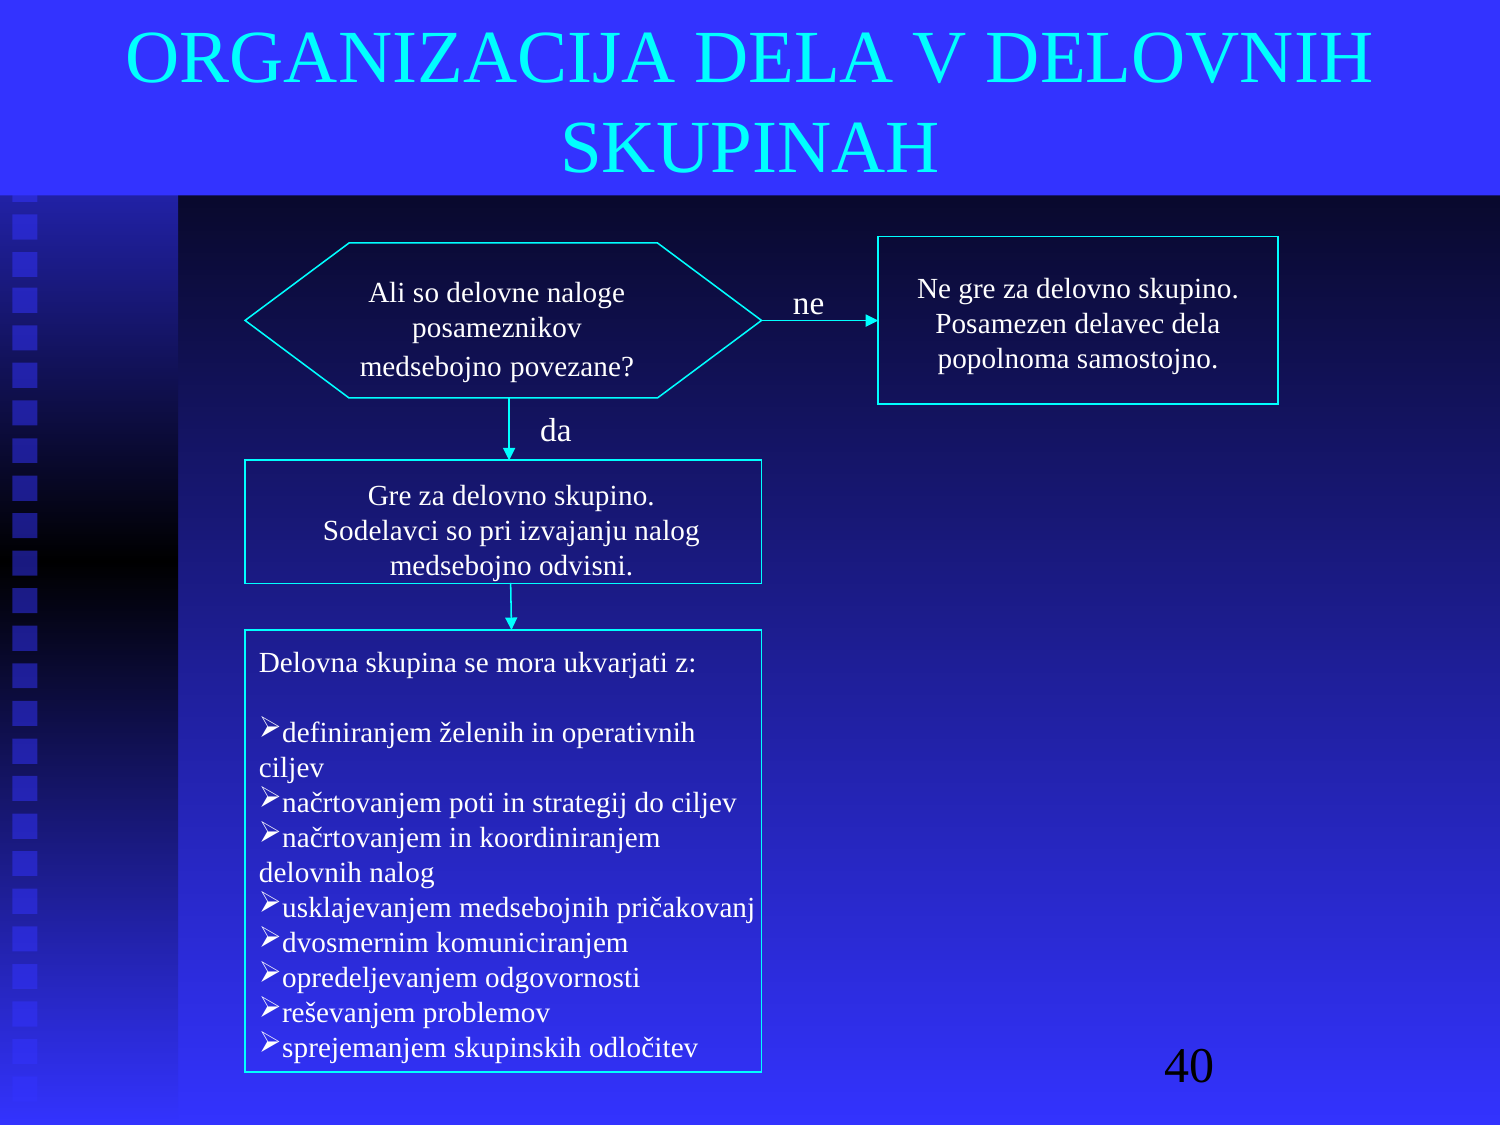

ORGANIZACIJA DELA V DELOVNIH SKUPINAH
Ne gre za delovno skupino.
Posamezen delavec dela popolnoma samostojno.
Ali so delovne naloge posameznikov medsebojno povezane?
ne
da
Gre za delovno skupino. Sodelavci so pri izvajanju nalog medsebojno odvisni.
Delovna skupina se mora ukvarjati z:
definiranjem želenih in operativnih ciljev
načrtovanjem poti in strategij do ciljev
načrtovanjem in koordiniranjem delovnih nalog
usklajevanjem medsebojnih pričakovanj
dvosmernim komuniciranjem
opredeljevanjem odgovornosti
reševanjem problemov
sprejemanjem skupinskih odločitev
40